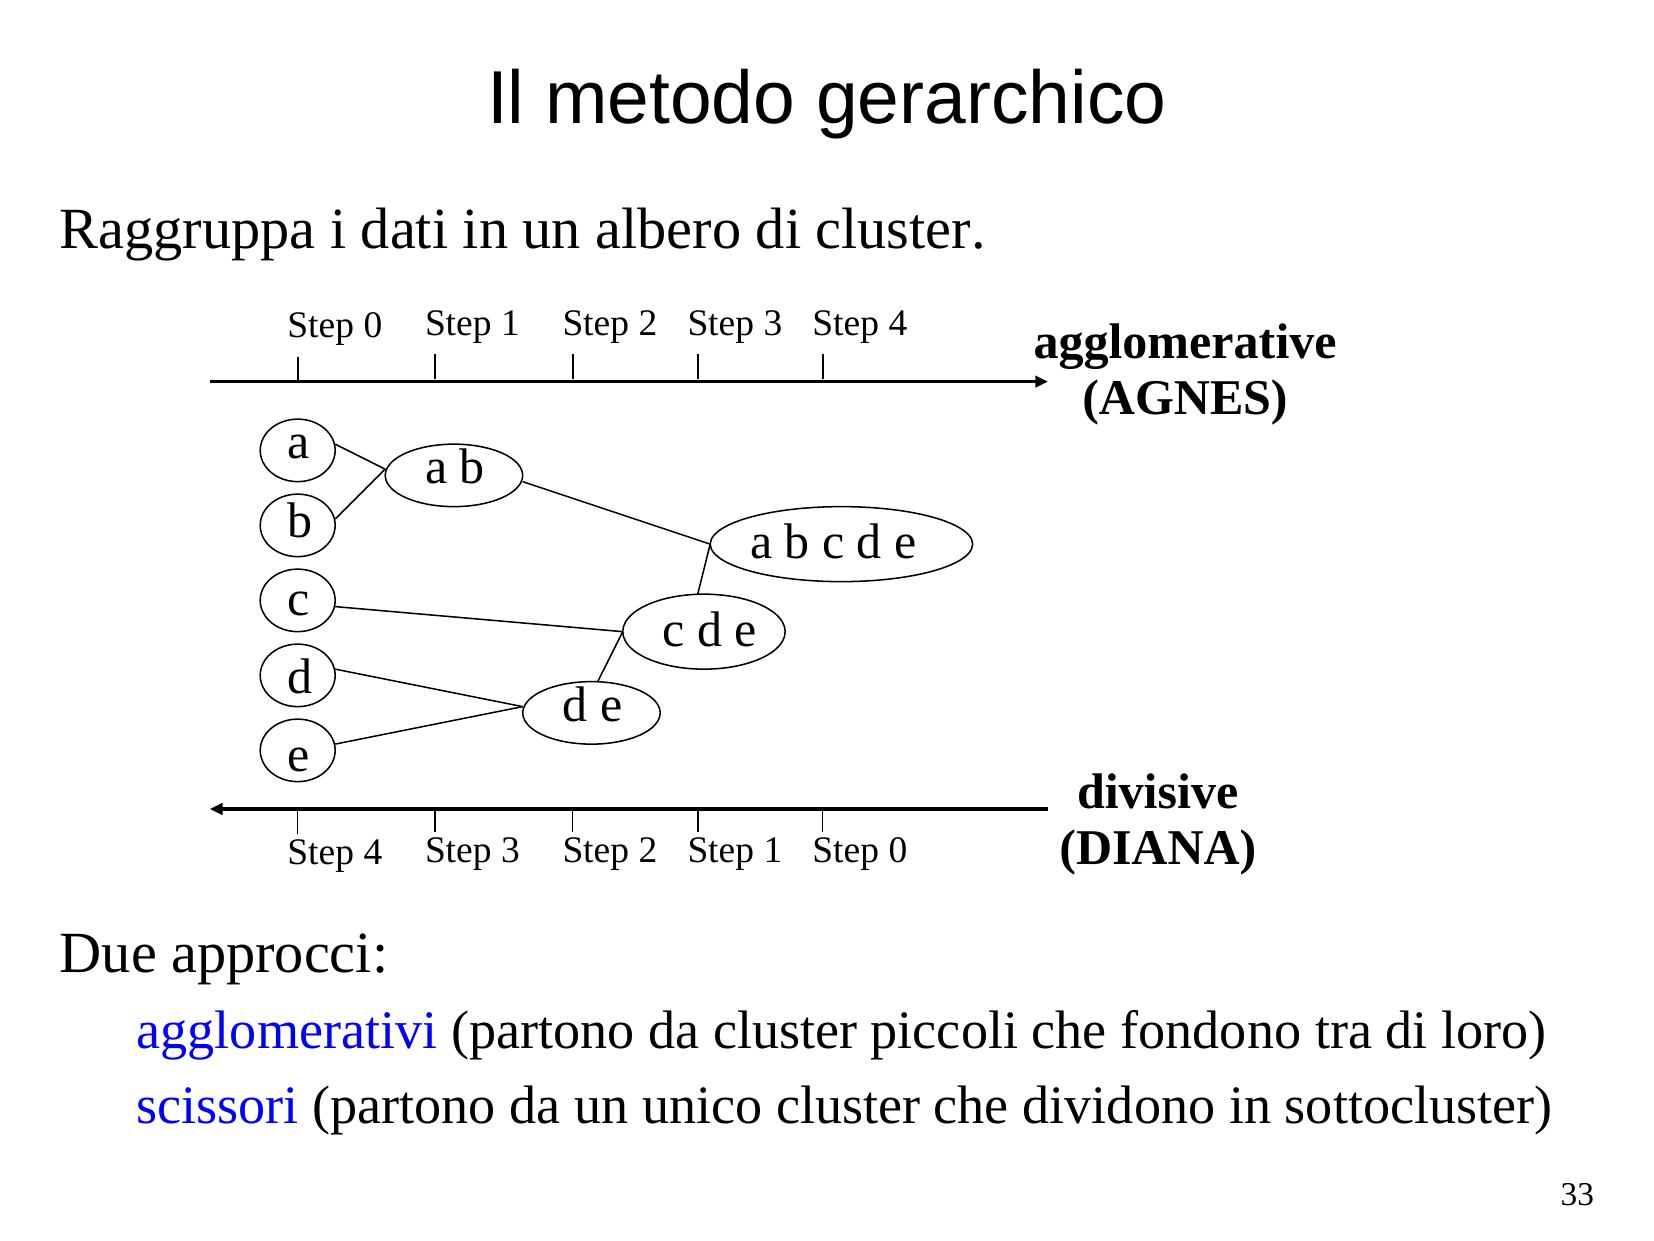

# Il metodo gerarchico
Raggruppa i dati in un albero di cluster.
Due approcci:
agglomerativi (partono da cluster piccoli che fondono tra di loro)
scissori (partono da un unico cluster che dividono in sottocluster)
Step 1
Step 2
Step 3
Step 4
Step 0
agglomerative
(AGNES)
a
a b
b
a b c d e
c
c d e
d
d e
e
divisive
(DIANA)
Step 3
Step 2
Step 1
Step 0
Step 4